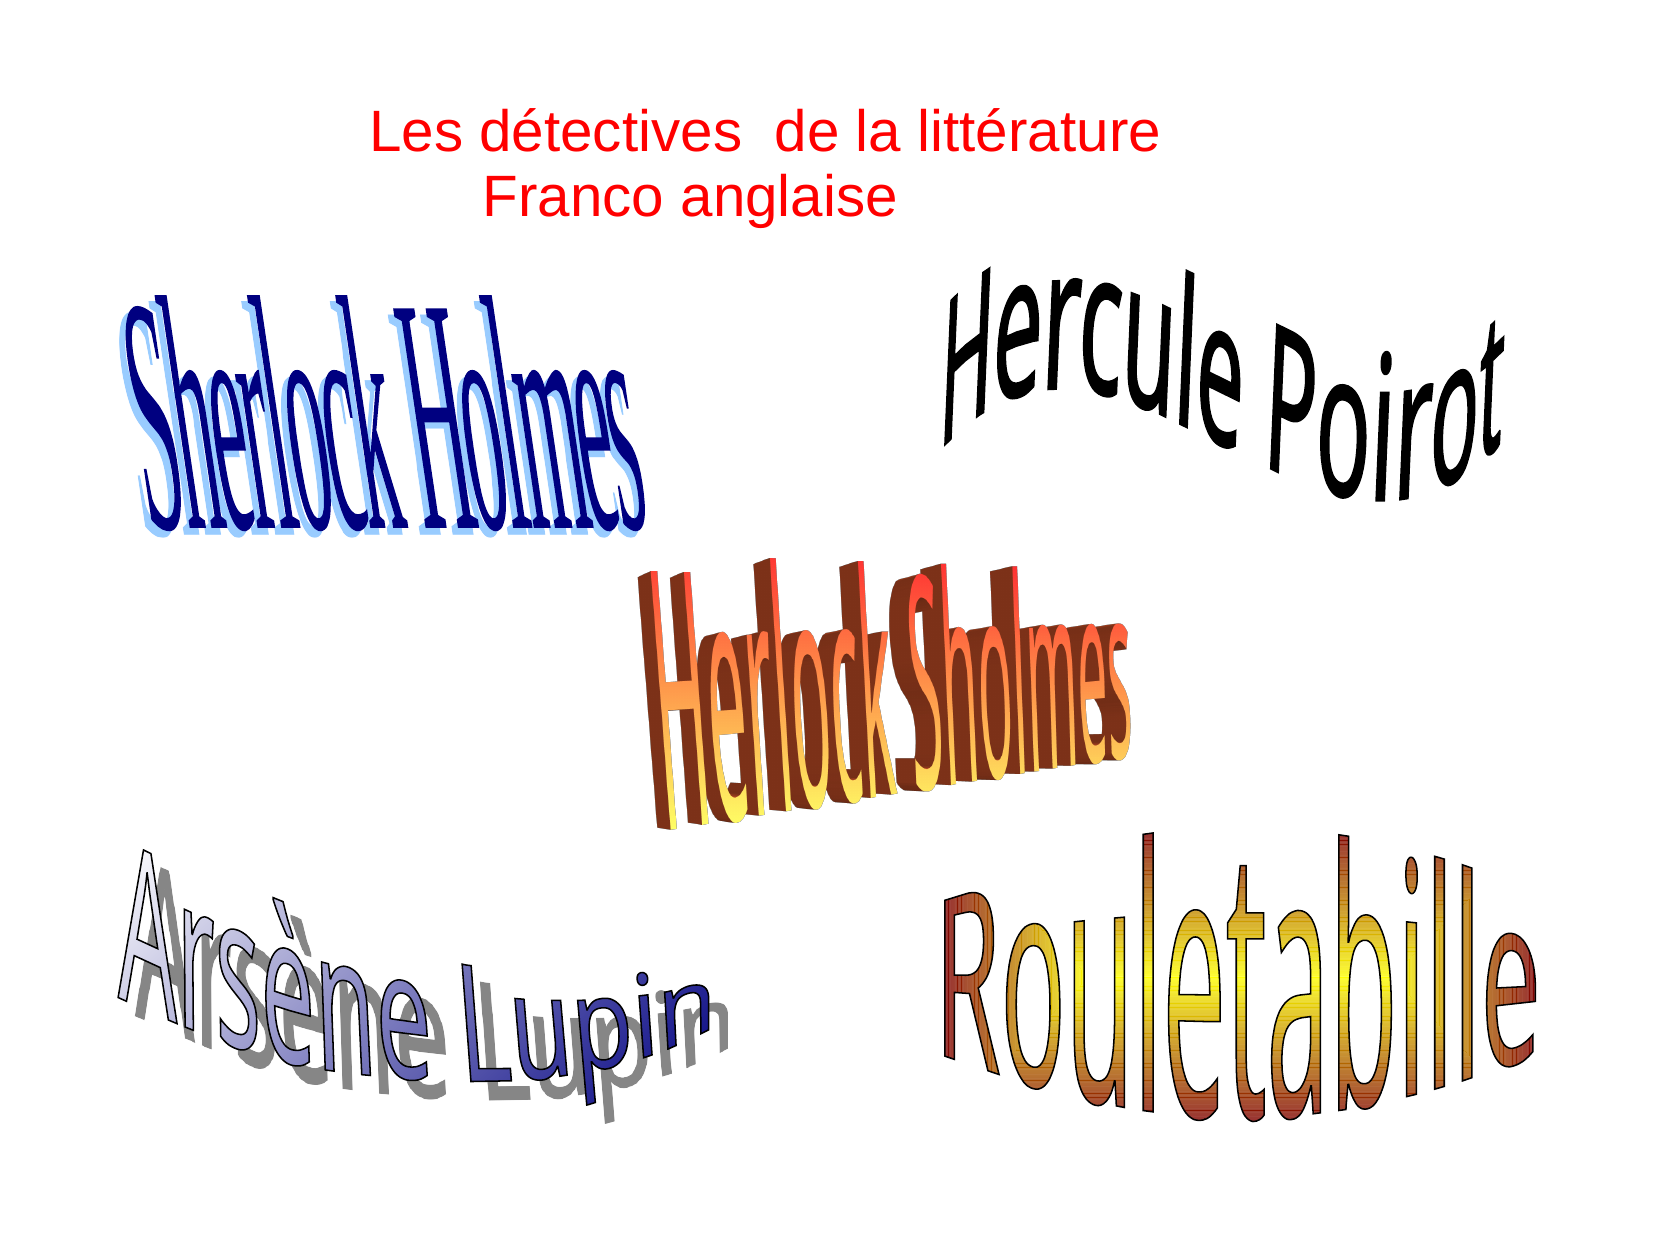

Les détectives de la littérature
 Franco anglaise
Hercule Poirot
Sherlock Holmes
Herlock Sholmes
Arsène Lupin
Rouletabille